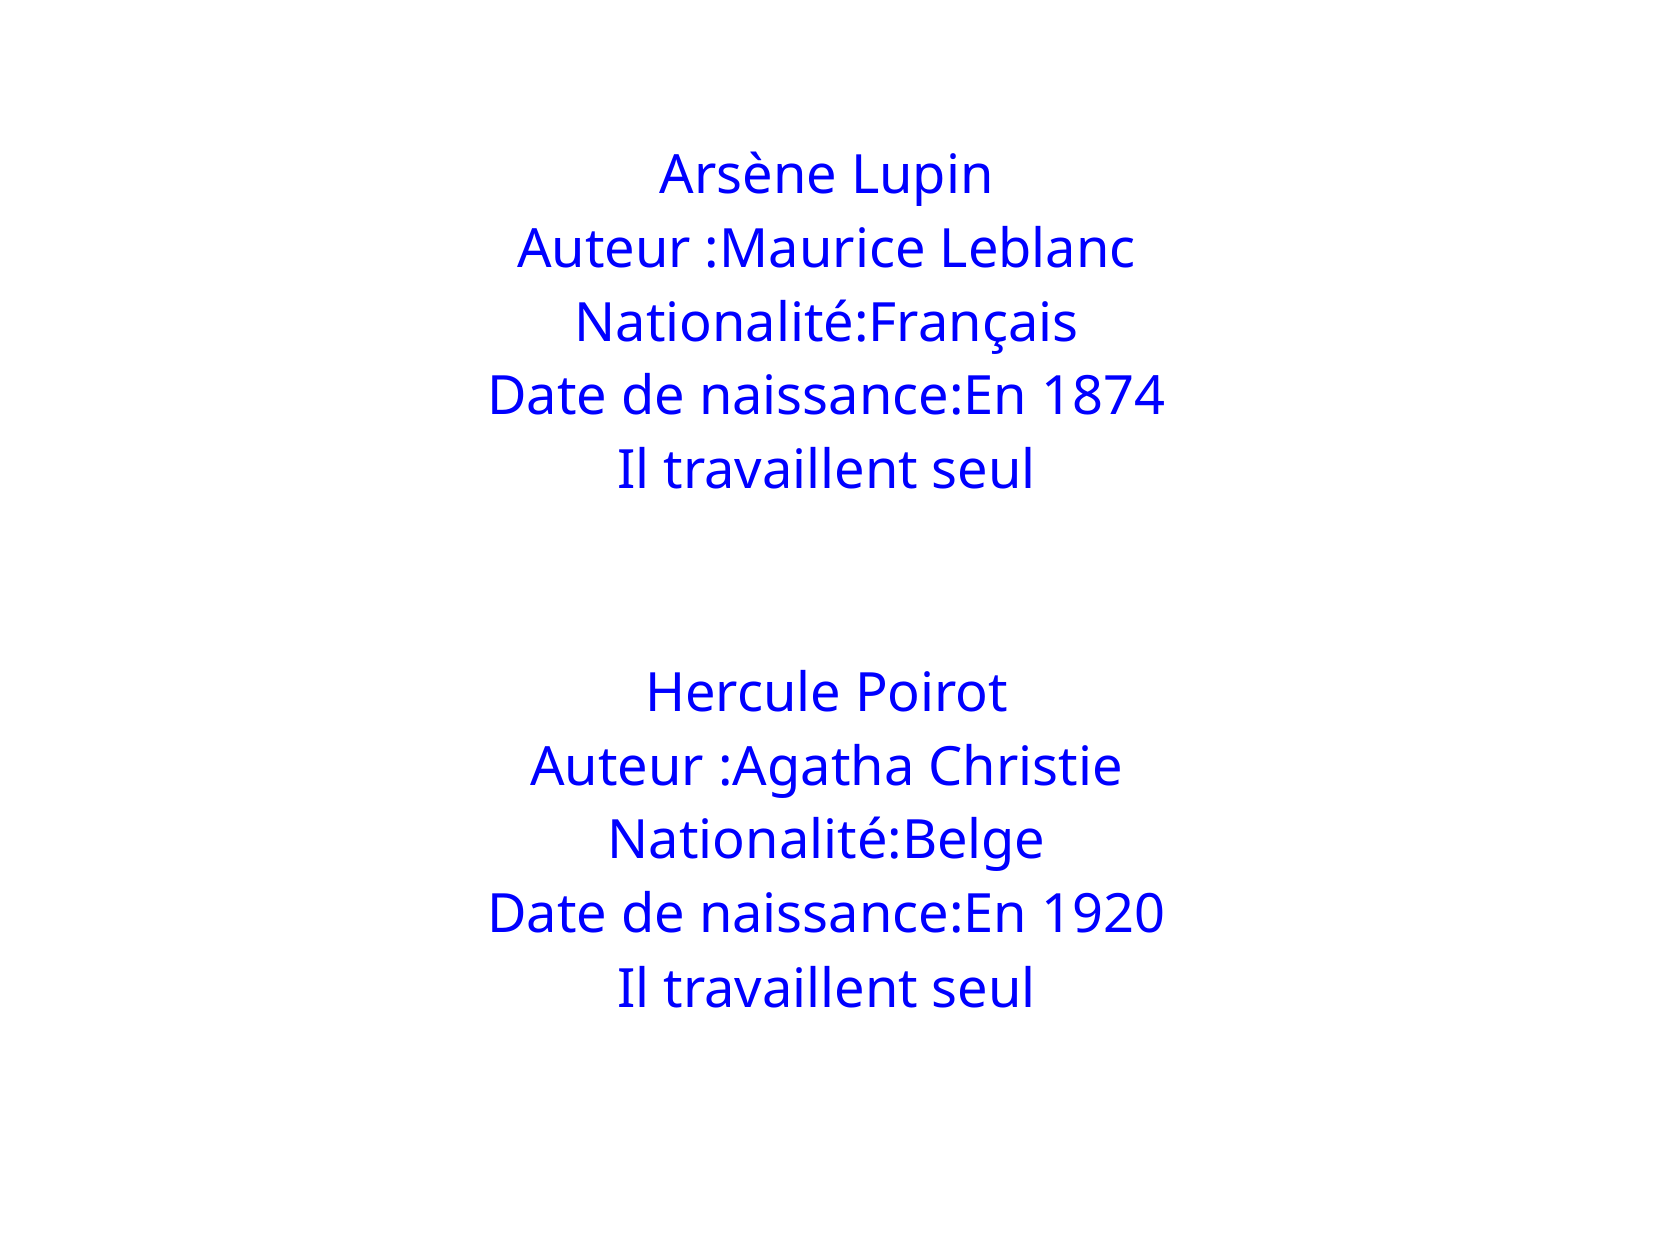

# Arsène Lupin
Auteur :Maurice Leblanc
Nationalité:Français
Date de naissance:En 1874
Il travaillent seul
Hercule Poirot
Auteur :Agatha Christie
Nationalité:Belge
Date de naissance:En 1920
Il travaillent seul